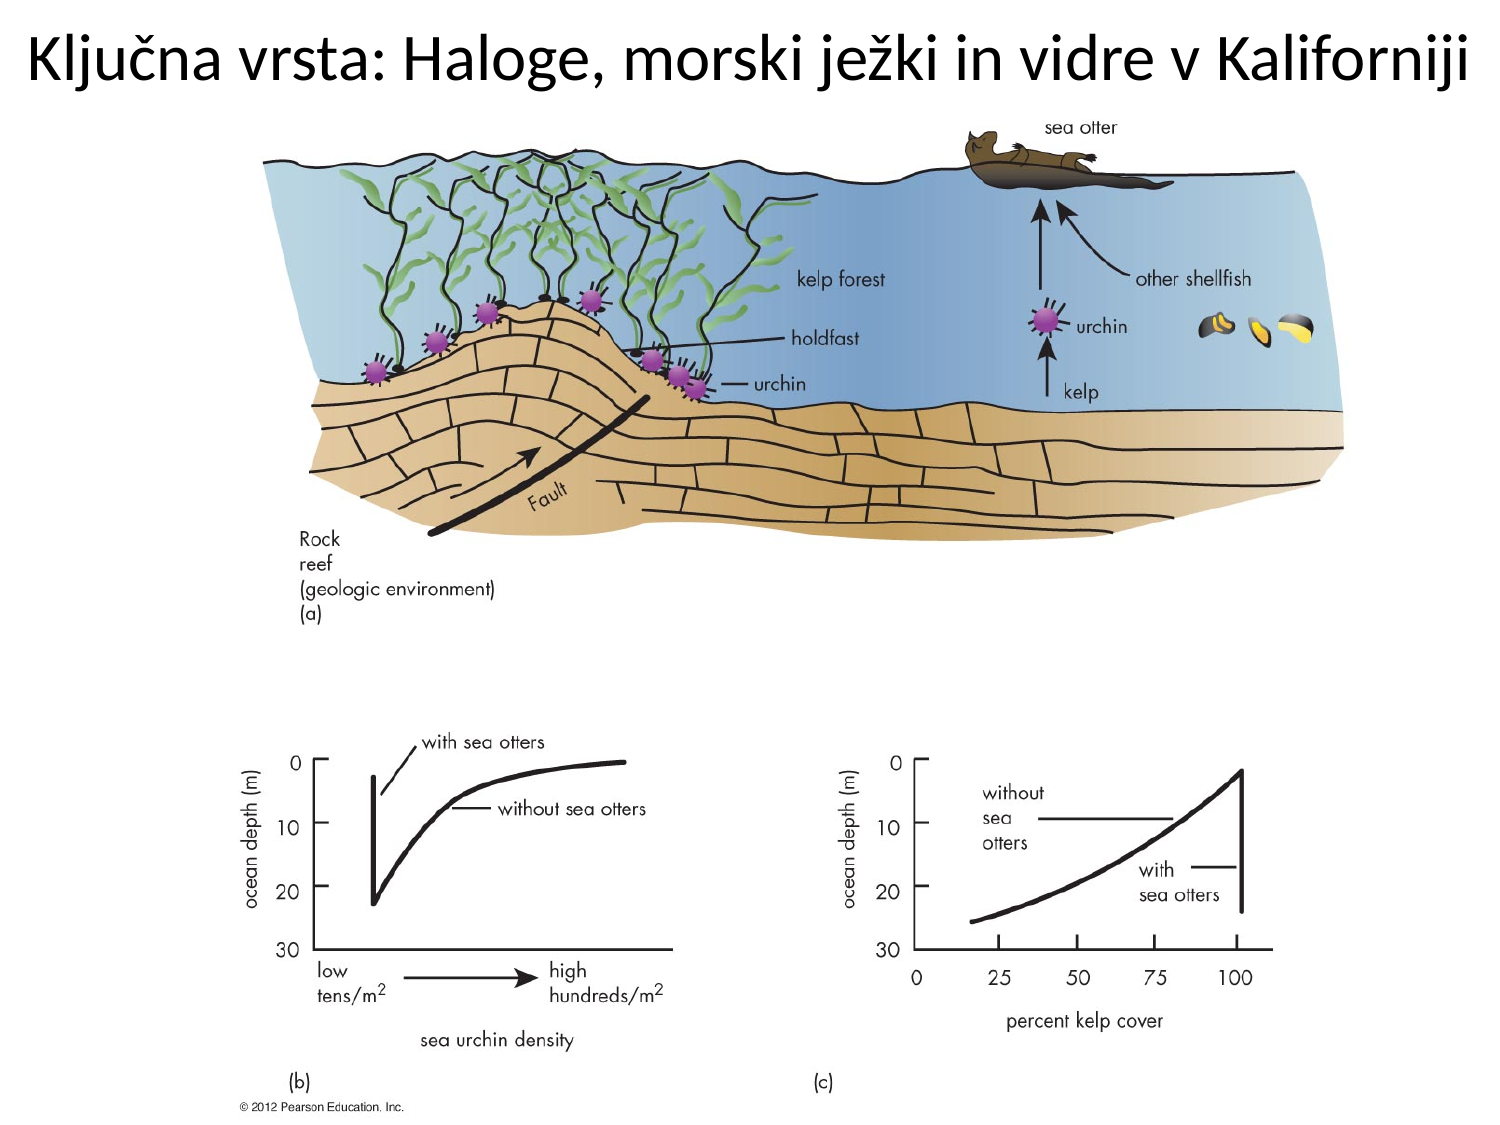

# Ključna vrsta: Haloge, morski ježki in vidre v Kaliforniji